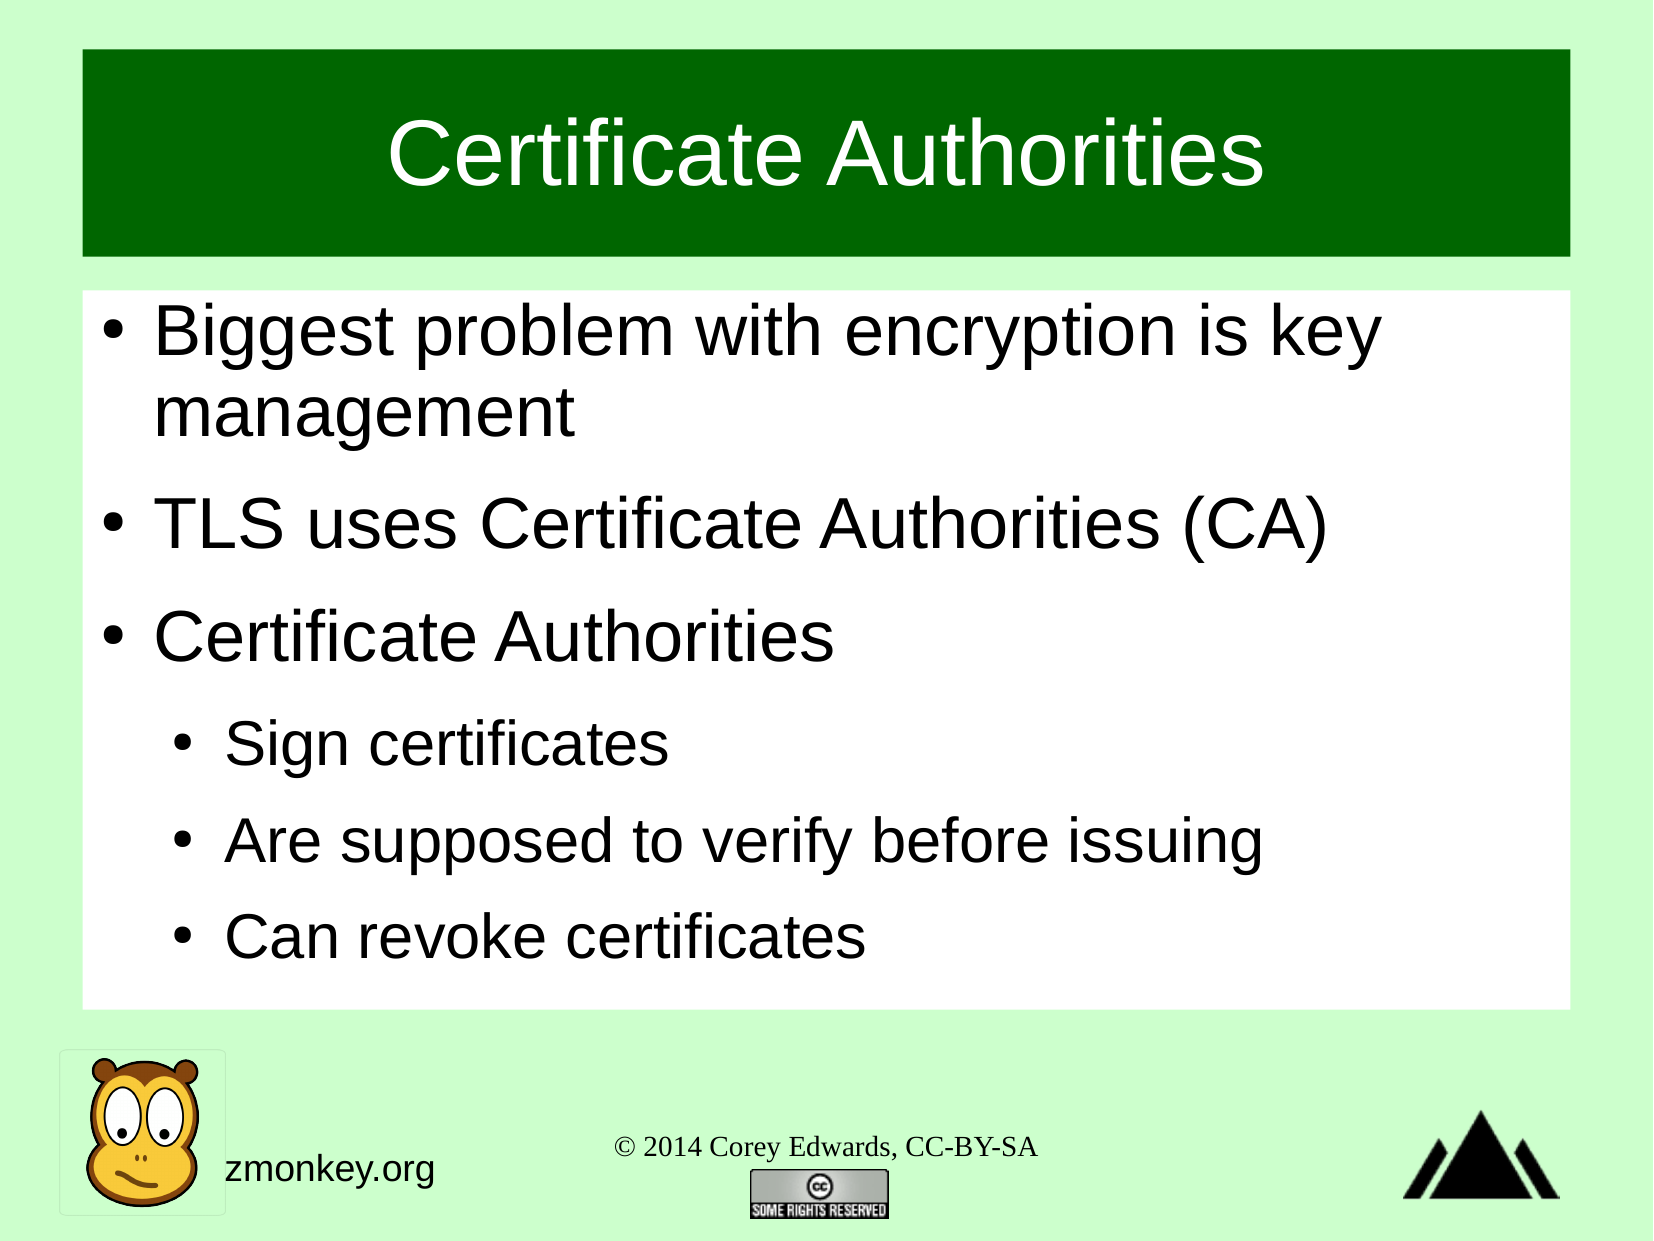

# Certificate Authorities
Biggest problem with encryption is key management
TLS uses Certificate Authorities (CA)
Certificate Authorities
Sign certificates
Are supposed to verify before issuing
Can revoke certificates